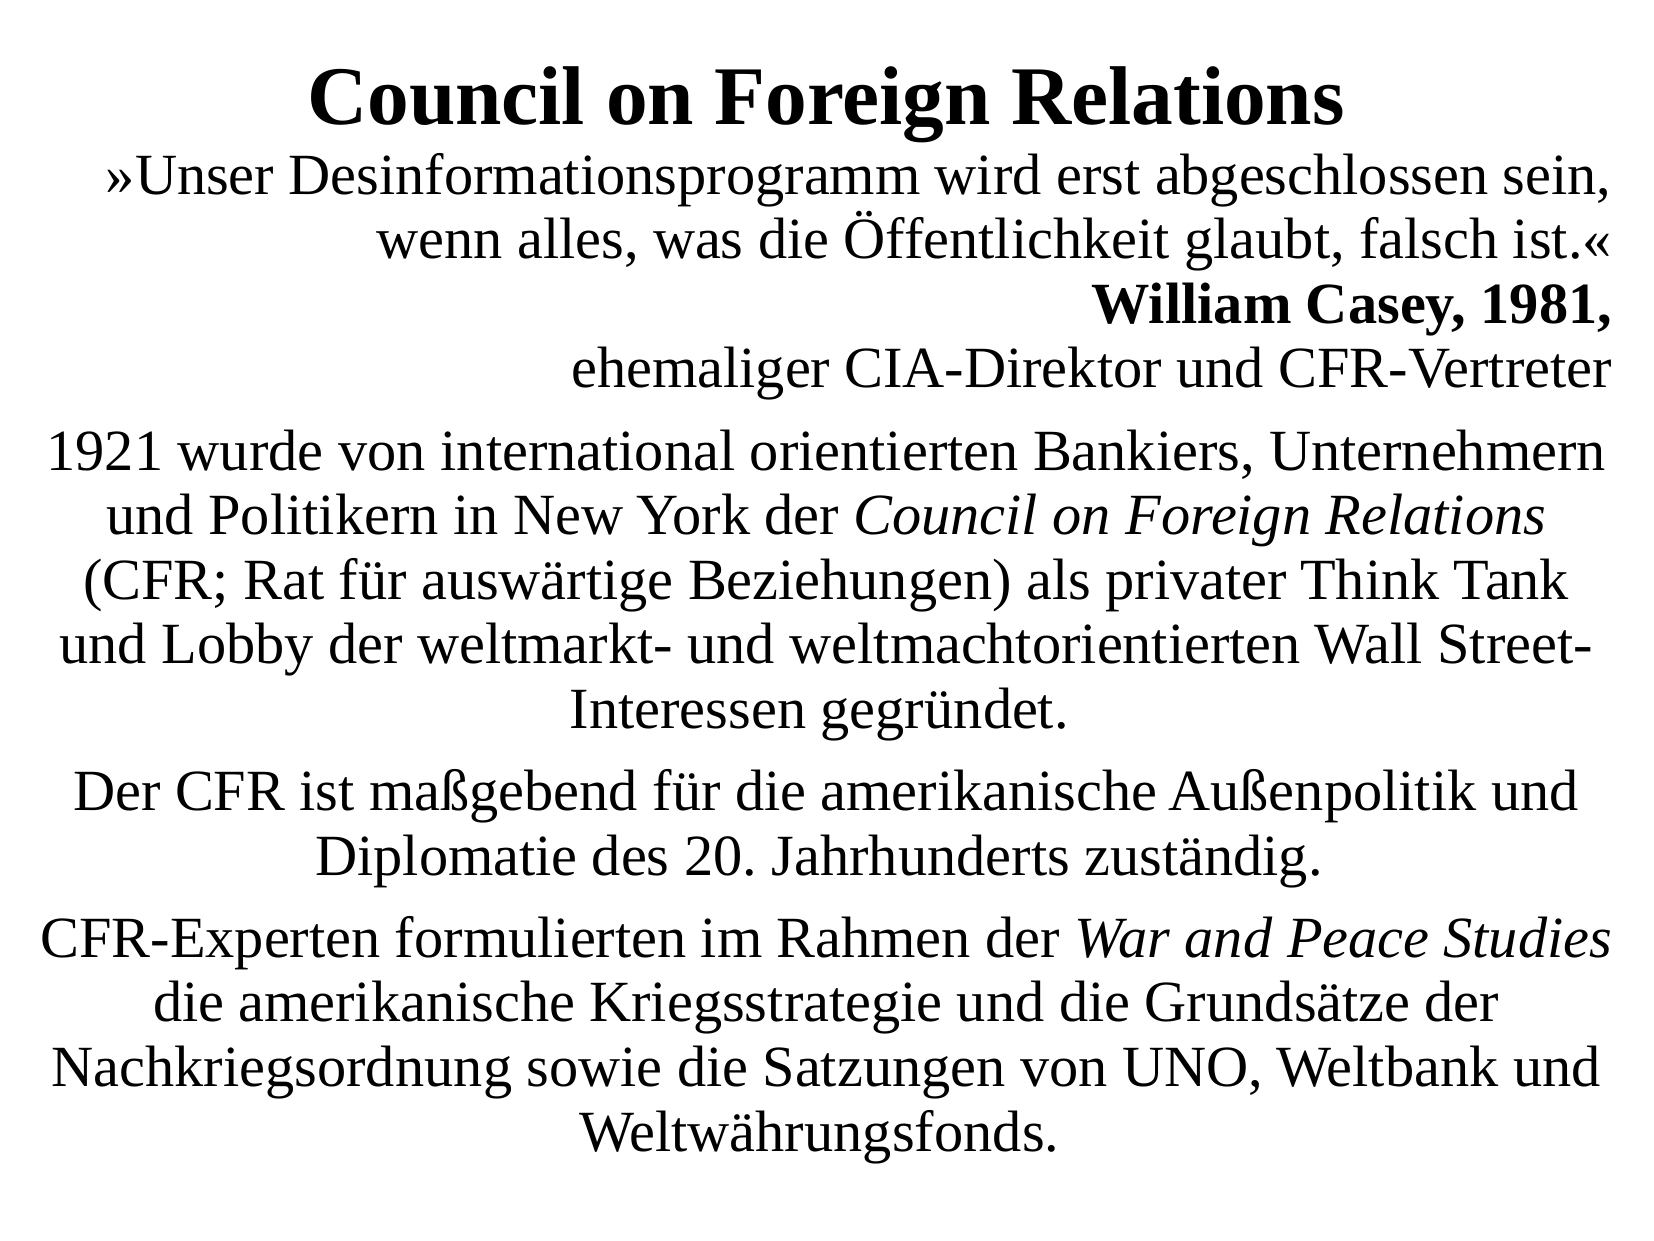

Council on Foreign Relations
»Unser Desinformationsprogramm wird erst abgeschlossen sein, wenn alles, was die Öffentlichkeit glaubt, falsch ist.«
William Casey, 1981,
ehemaliger CIA-Direktor und CFR-Vertreter
1921 wurde von international orientierten Bankiers, Unternehmern und Politikern in New York der Council on Foreign Relations (CFR; Rat für auswärtige Beziehungen) als privater Think Tank und Lobby der weltmarkt- und weltmachtorientierten Wall Street-Interessen gegründet.
Der CFR ist maßgebend für die amerikanische Außenpolitik und Diplomatie des 20. Jahrhunderts zuständig.
CFR-Experten formulierten im Rahmen der War and Peace Studies die amerikanische Kriegsstrategie und die Grundsätze der Nachkriegsordnung sowie die Satzungen von UNO, Weltbank und Weltwährungsfonds.